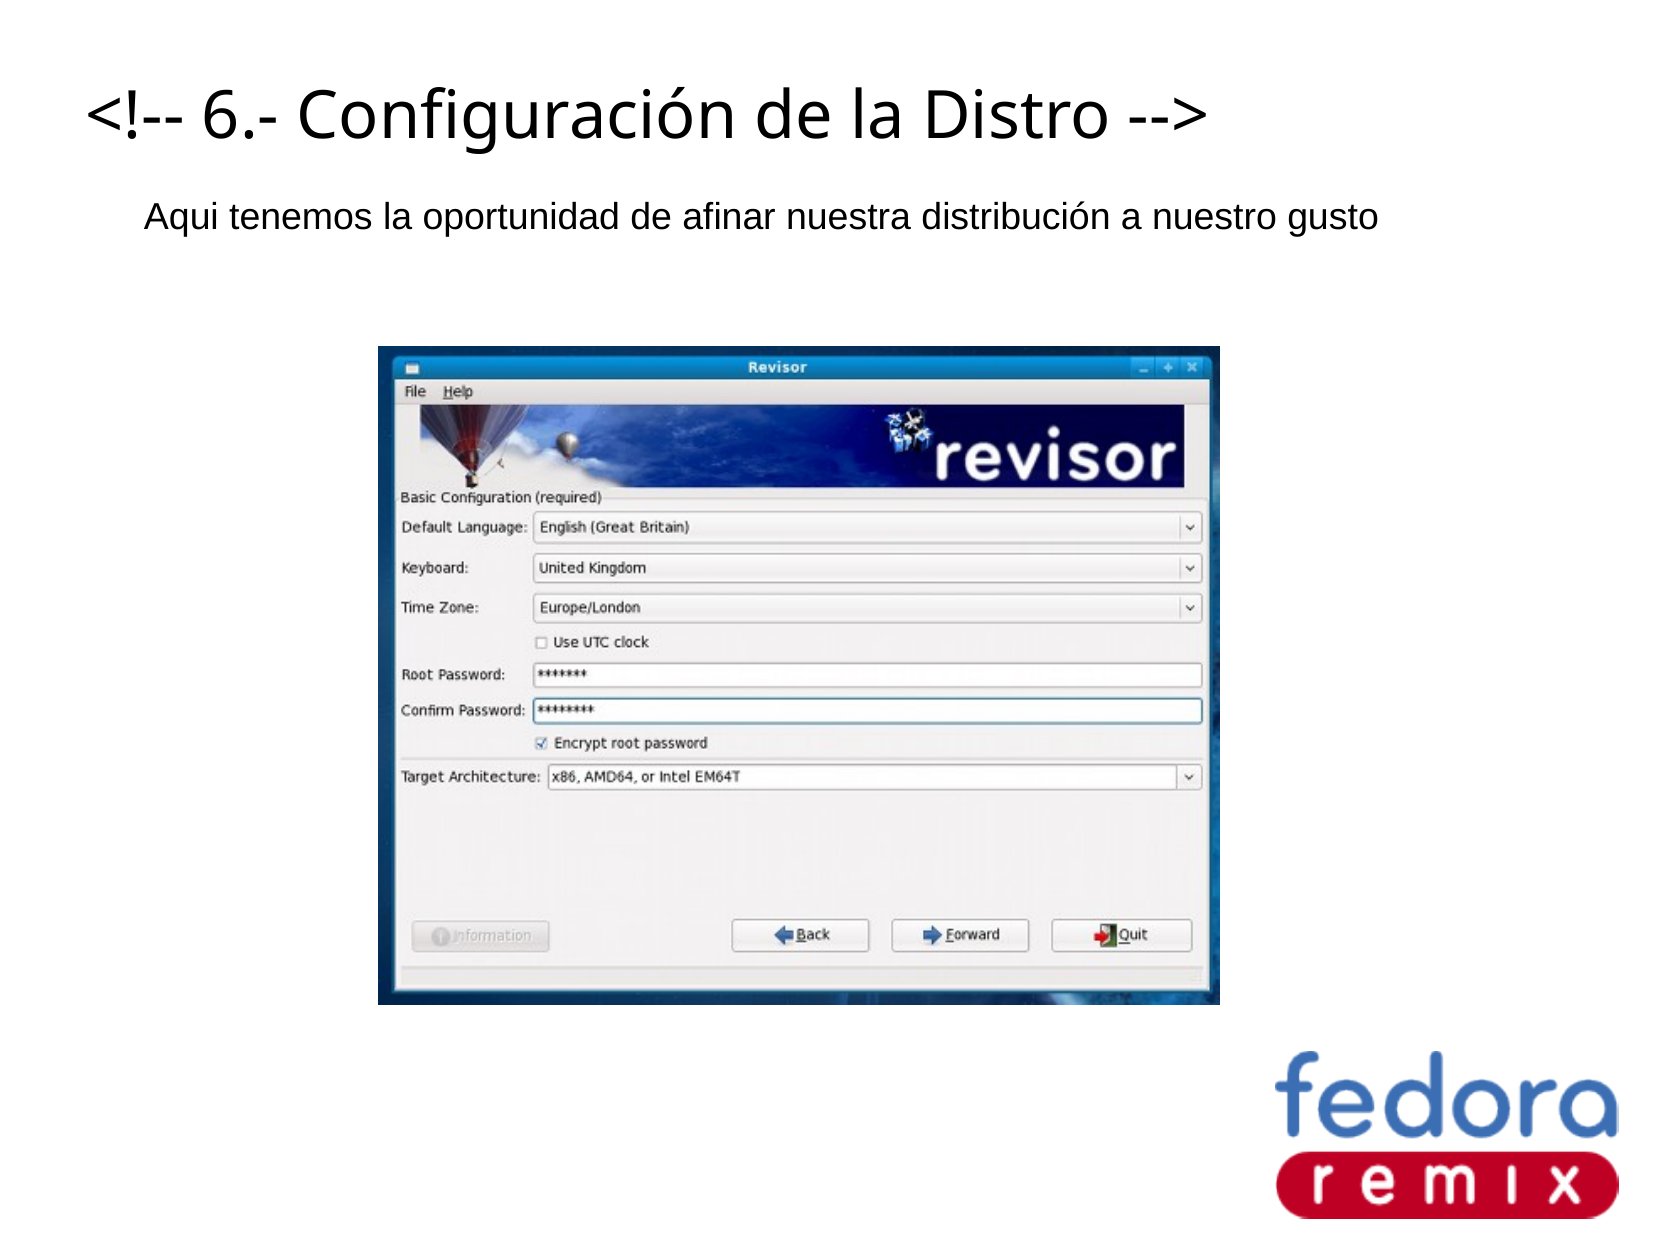

# <!-- 6.- Configuración de la Distro -->
Aqui tenemos la oportunidad de afinar nuestra distribución a nuestro gusto